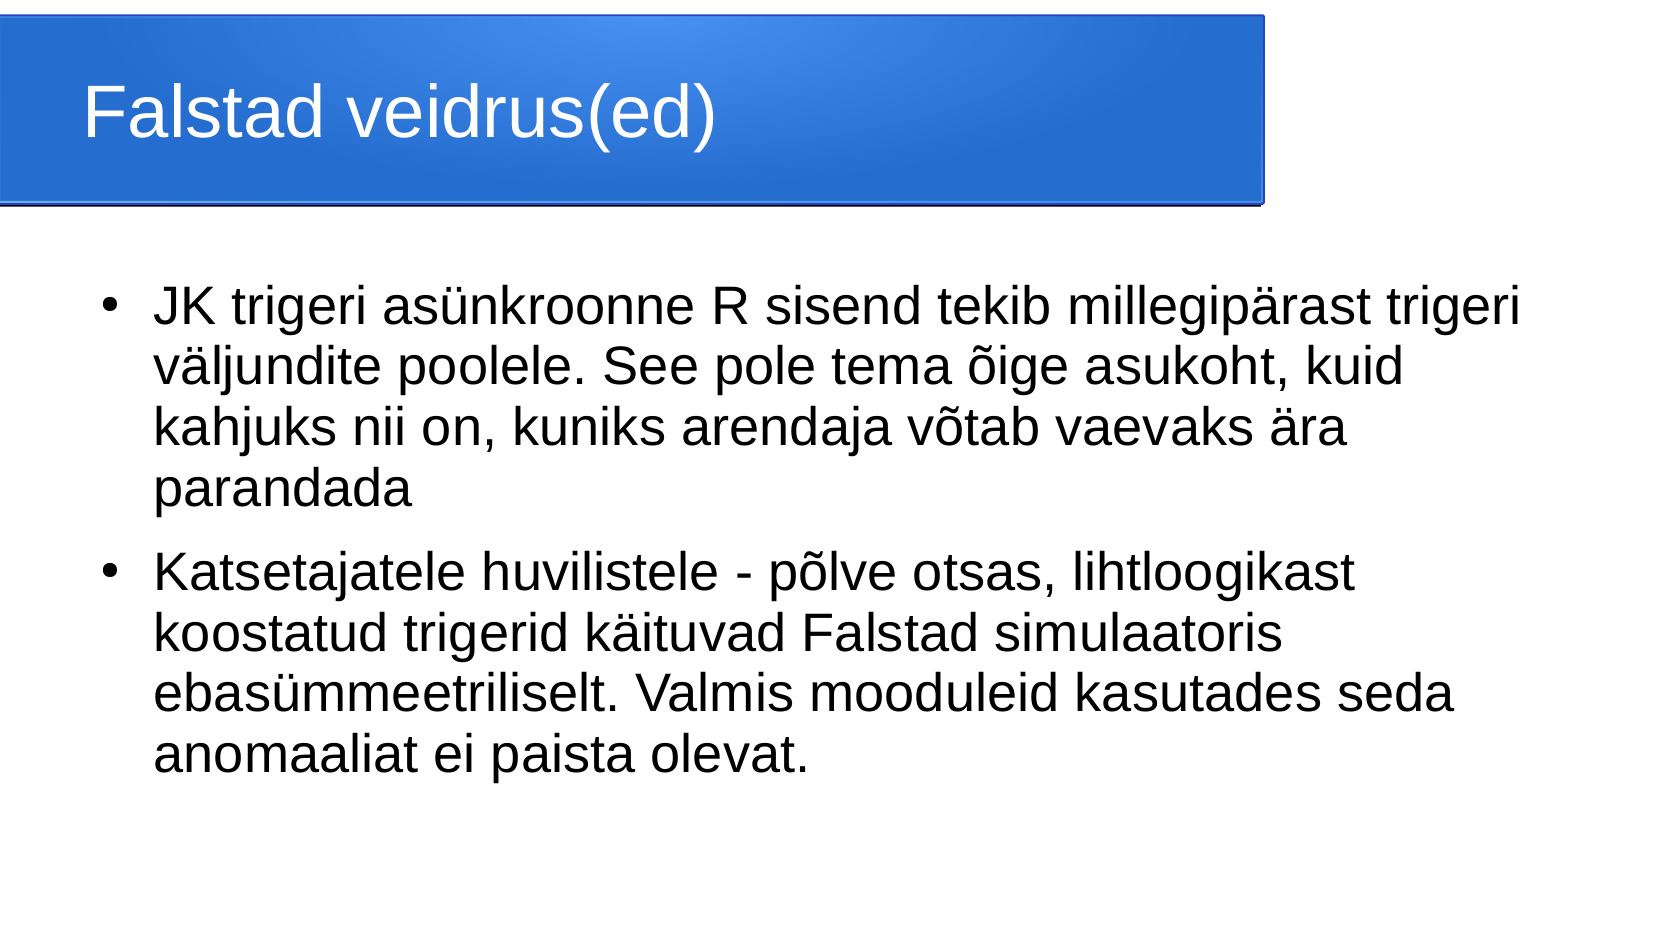

# Falstad veidrus(ed)
JK trigeri asünkroonne R sisend tekib millegipärast trigeri väljundite poolele. See pole tema õige asukoht, kuid kahjuks nii on, kuniks arendaja võtab vaevaks ära parandada
Katsetajatele huvilistele - põlve otsas, lihtloogikast koostatud trigerid käituvad Falstad simulaatoris ebasümmeetriliselt. Valmis mooduleid kasutades seda anomaaliat ei paista olevat.